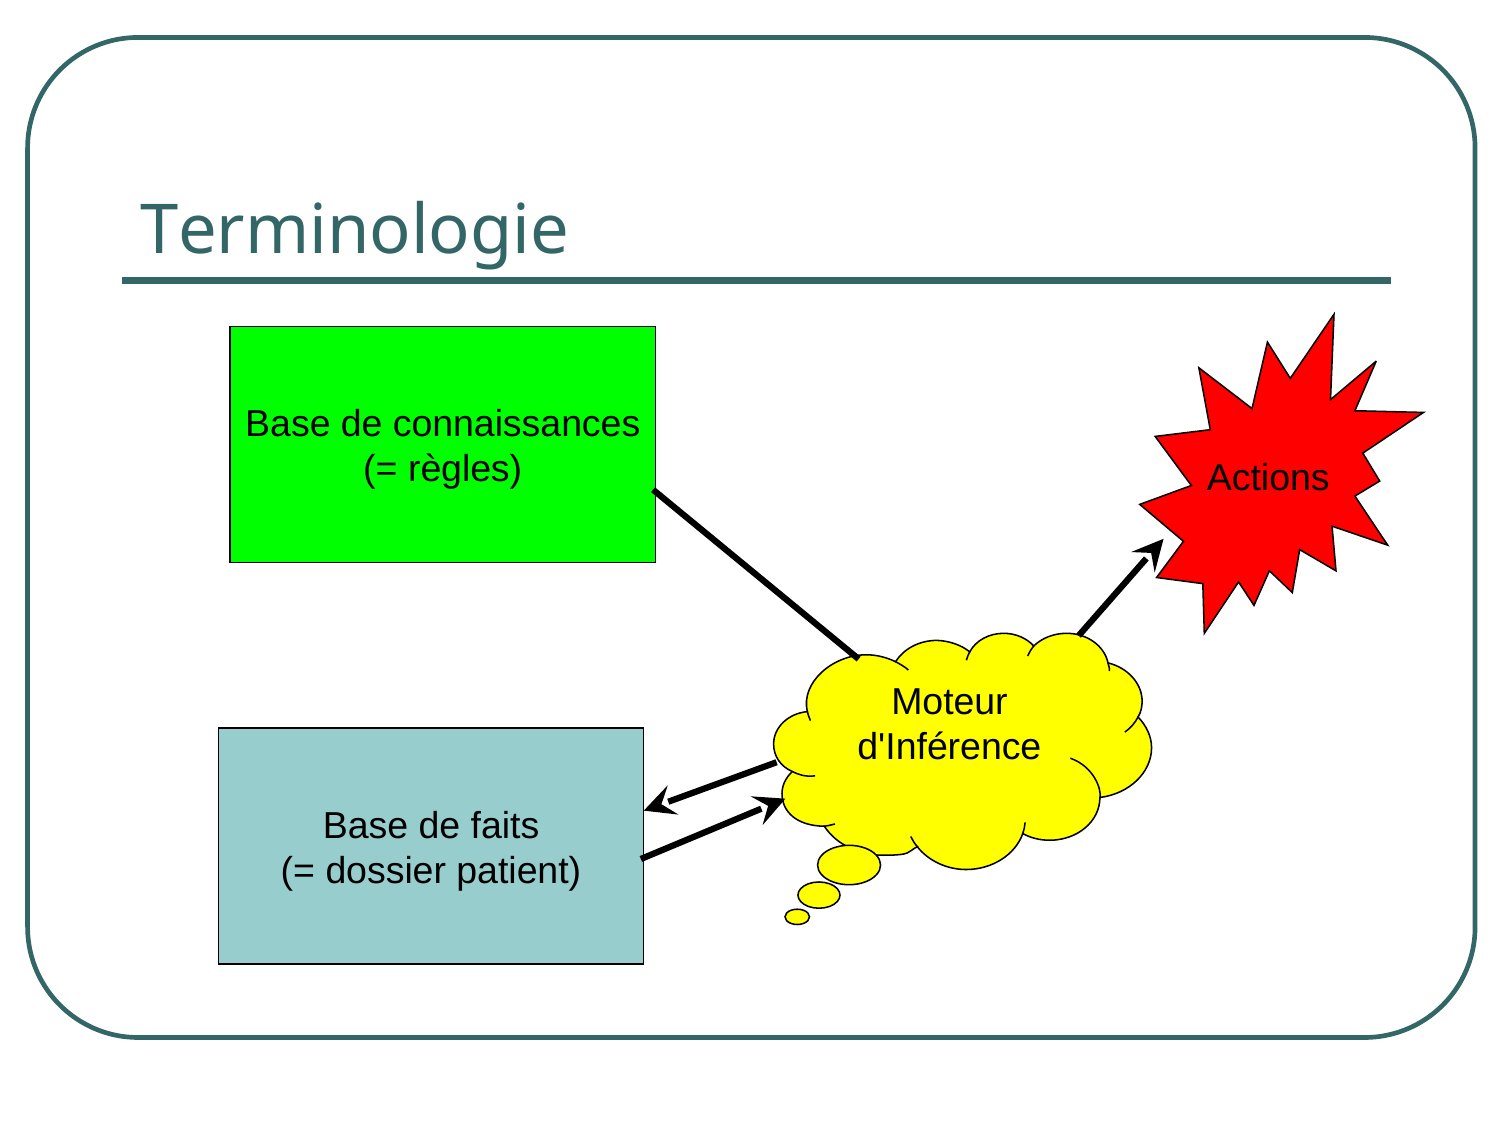

# Terminologie
Actions
Base de connaissances
(= règles)
Moteur
d'Inférence
Base de faits
(= dossier patient)